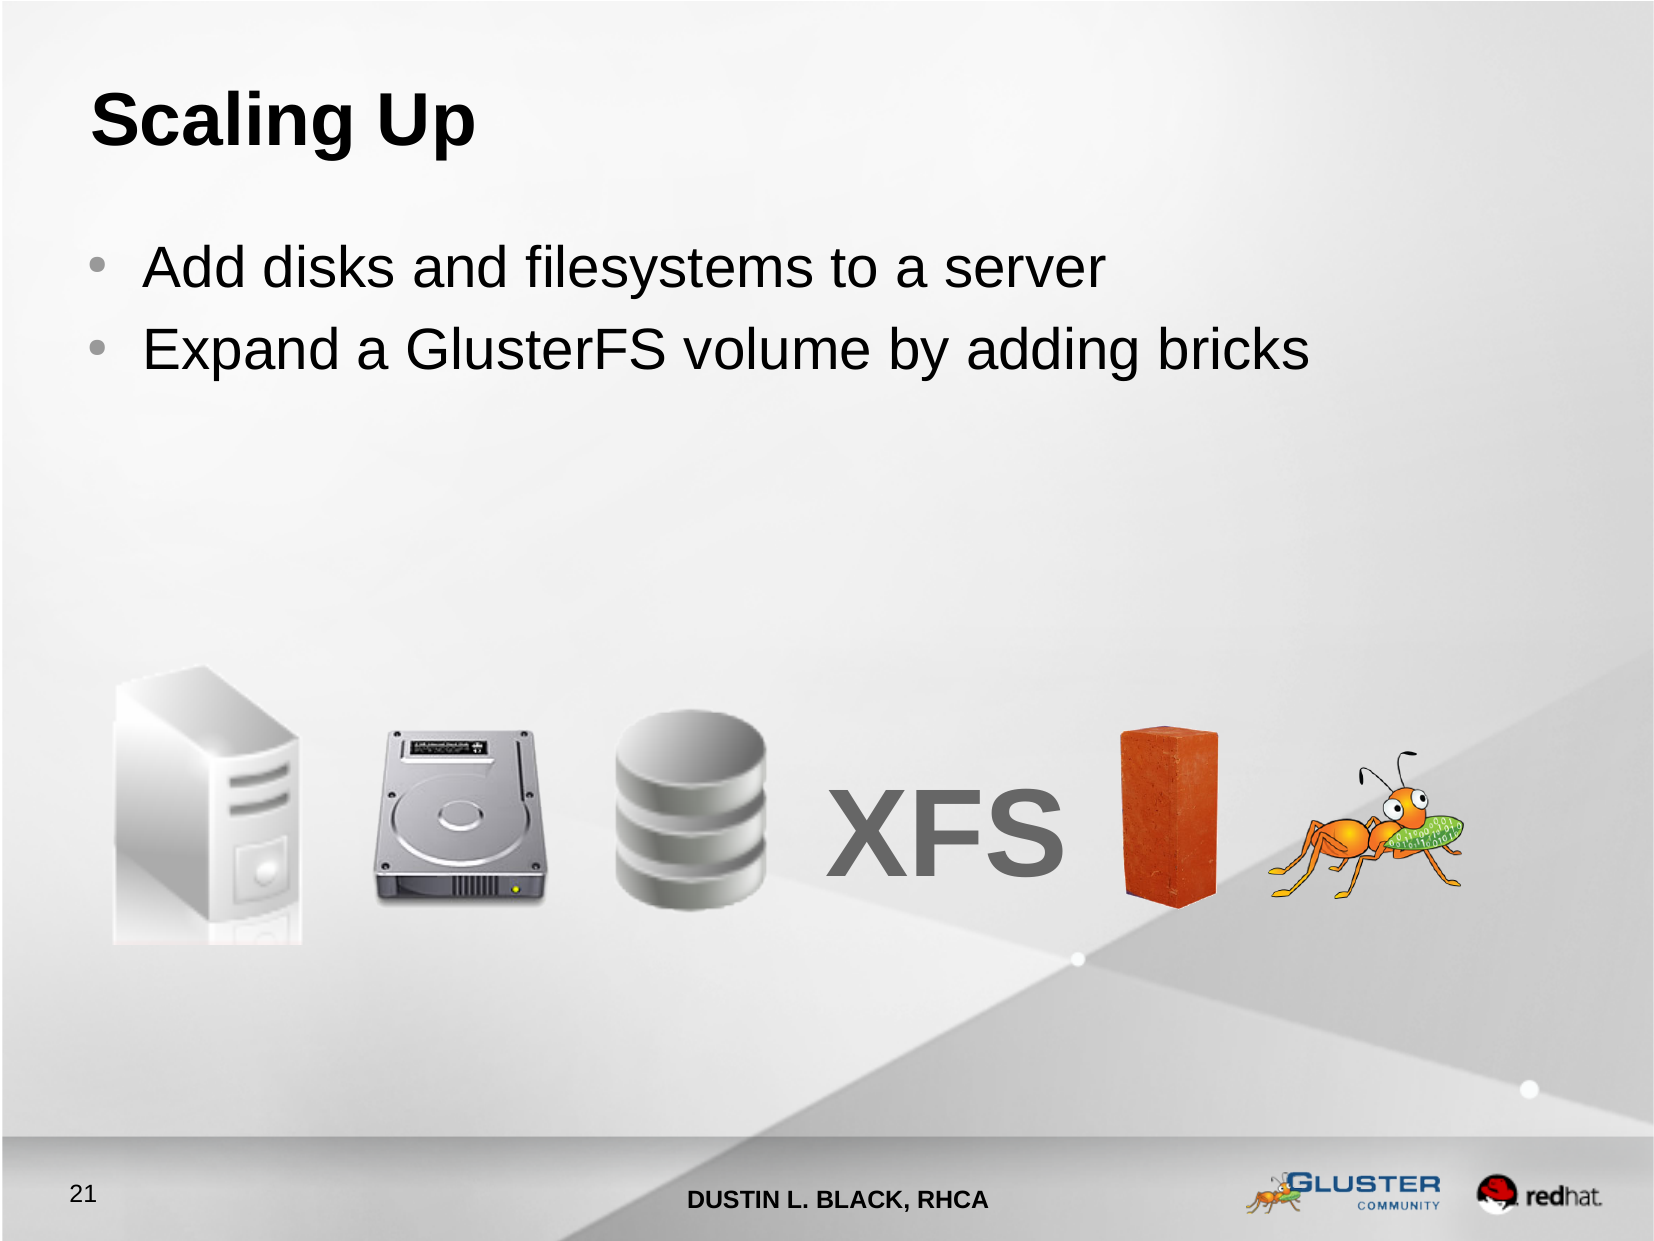

# Scaling Up
Add disks and filesystems to a server
Expand a GlusterFS volume by adding bricks
XFS